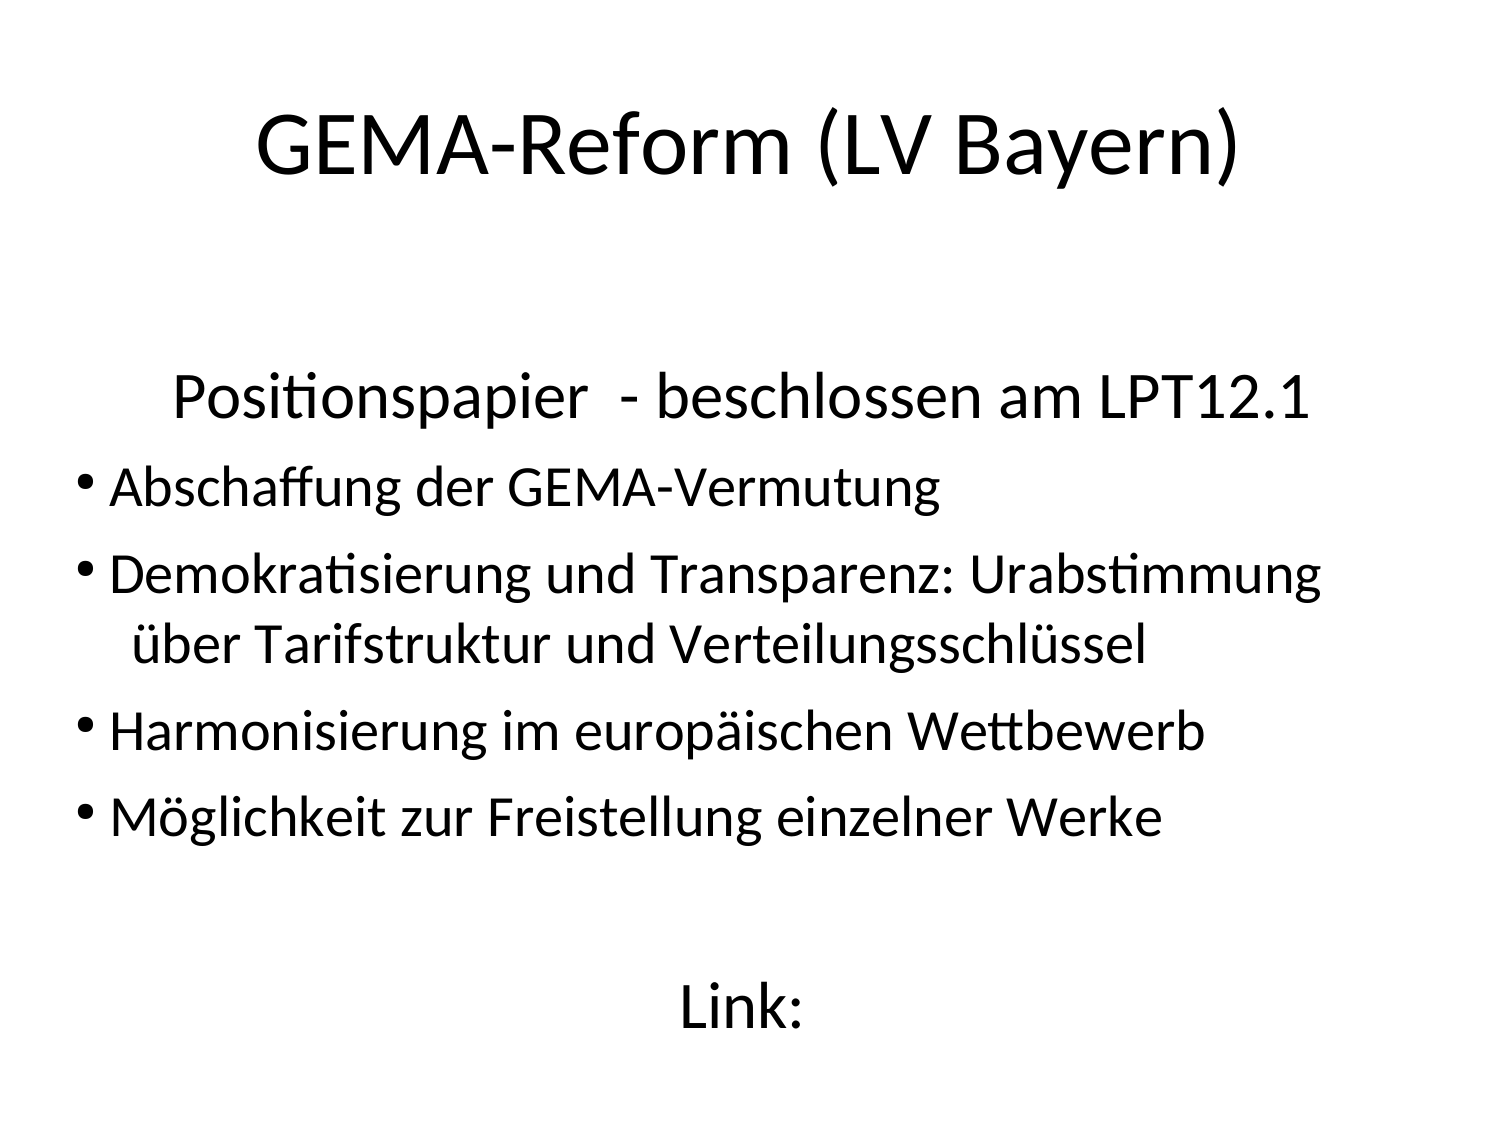

# GEMA-Reform (LV Bayern)
Positionspapier - beschlossen am LPT12.1
 Abschaffung der GEMA-Vermutung
 Demokratisierung und Transparenz: Urabstimmung über Tarifstruktur und Verteilungsschlüssel
 Harmonisierung im europäischen Wettbewerb
 Möglichkeit zur Freistellung einzelner Werke
Link: